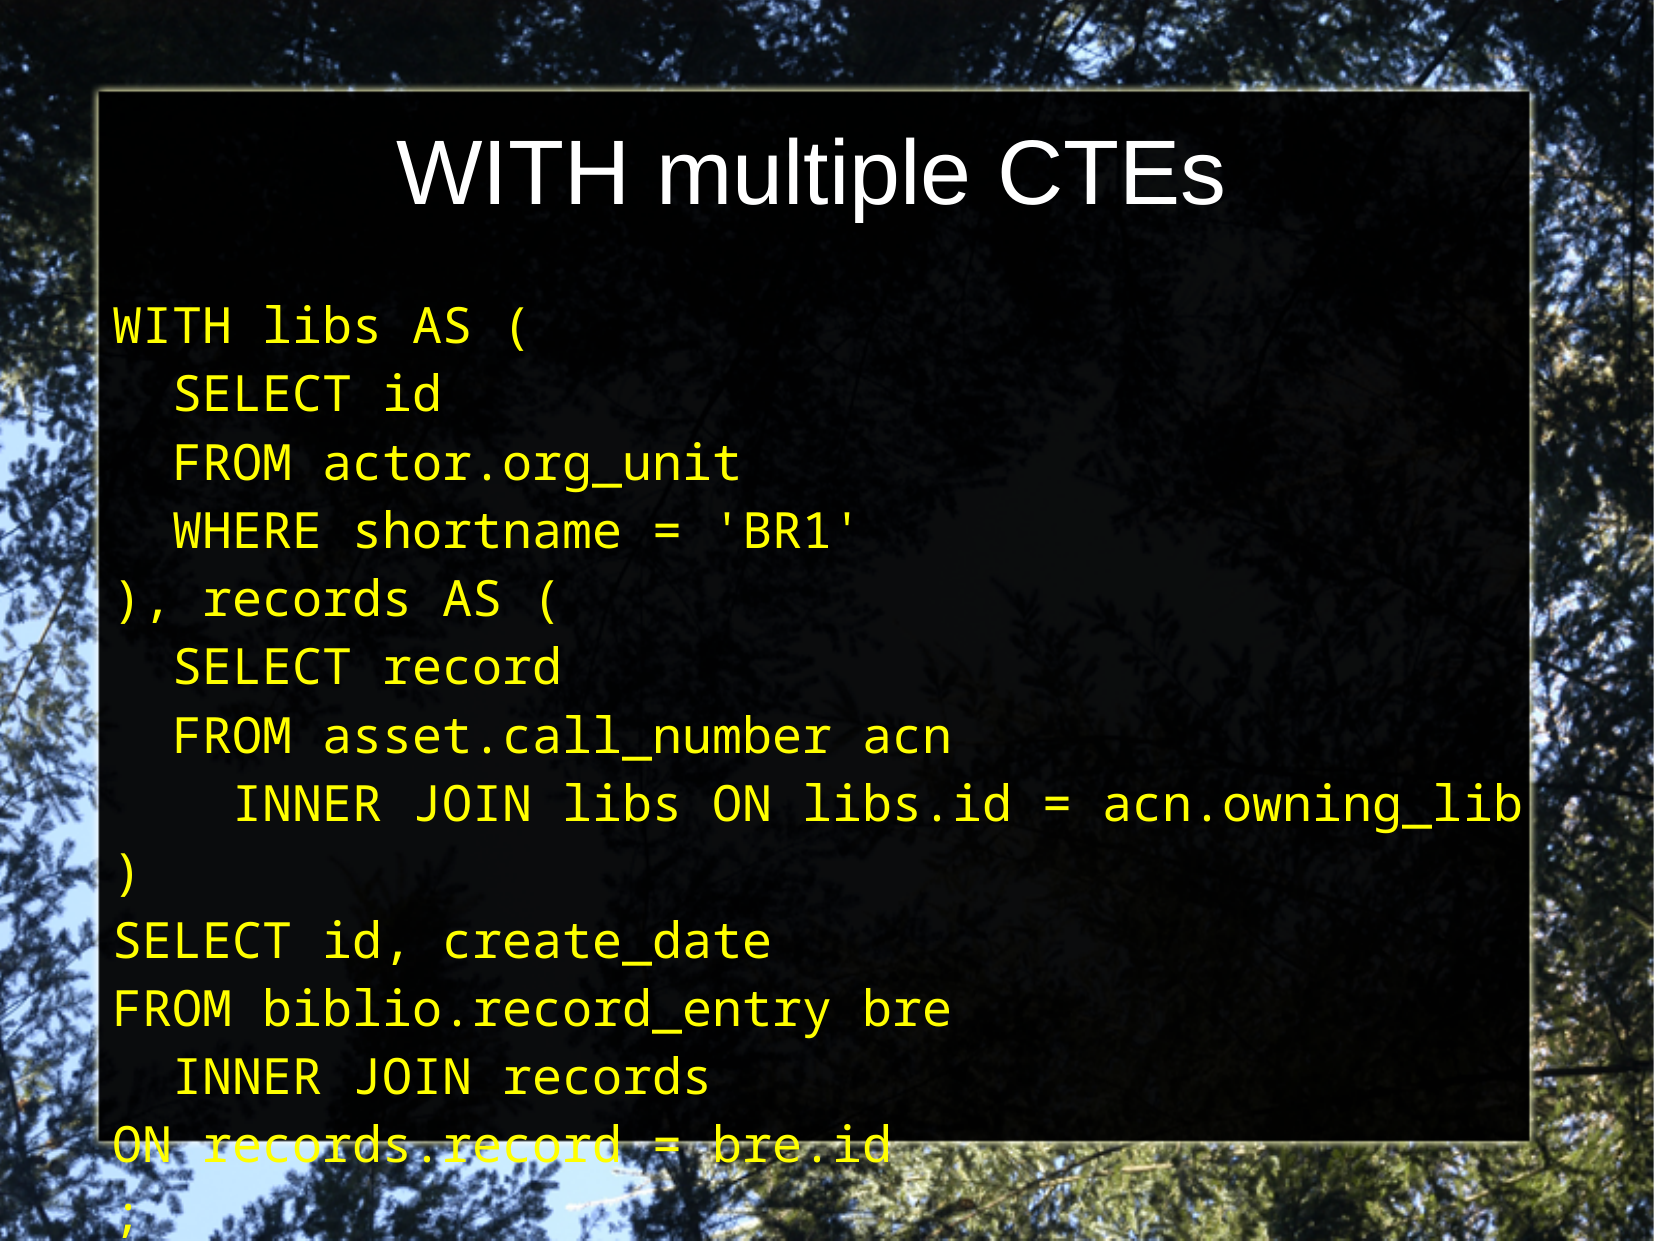

# WITH multiple CTEs
WITH libs AS (
 SELECT id
 FROM actor.org_unit
 WHERE shortname = 'BR1'
), records AS (
 SELECT record
 FROM asset.call_number acn
 INNER JOIN libs ON libs.id = acn.owning_lib
)
SELECT id, create_date
FROM biblio.record_entry bre
 INNER JOIN records
ON records.record = bre.id
;